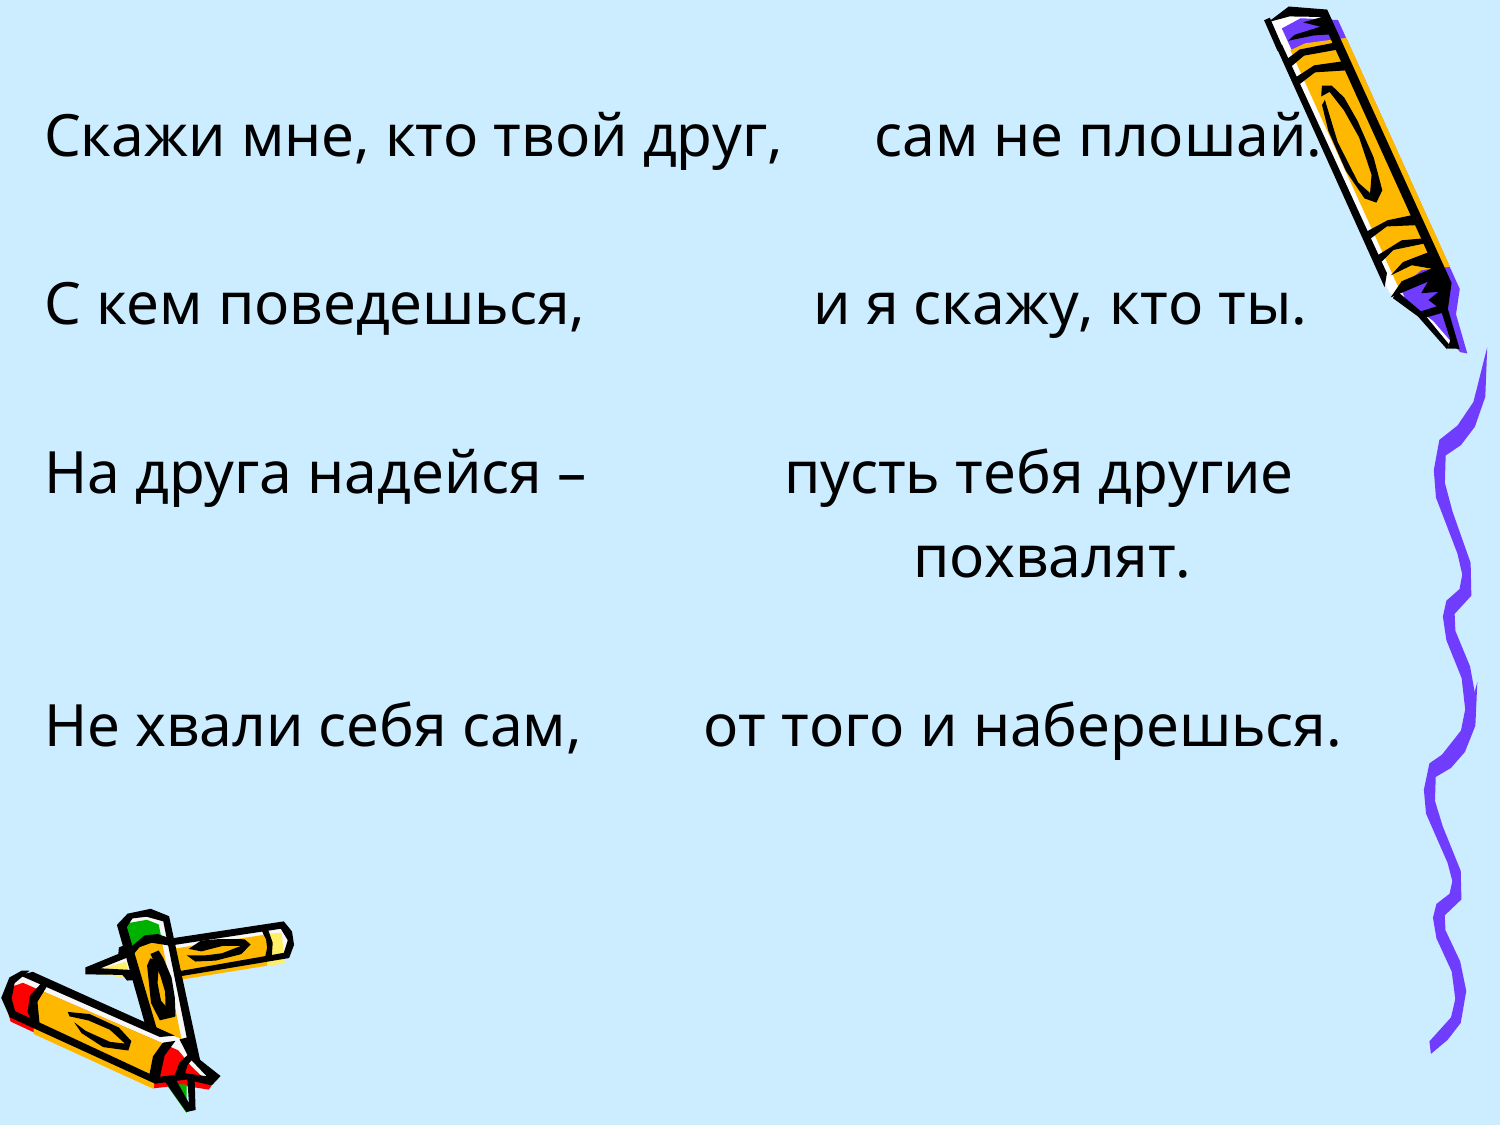

#
Скажи мне, кто твой друг, сам не плошай.
С кем поведешься, и я скажу, кто ты.
На друга надейся – пусть тебя другие
 похвалят.
Не хвали себя сам, от того и наберешься.